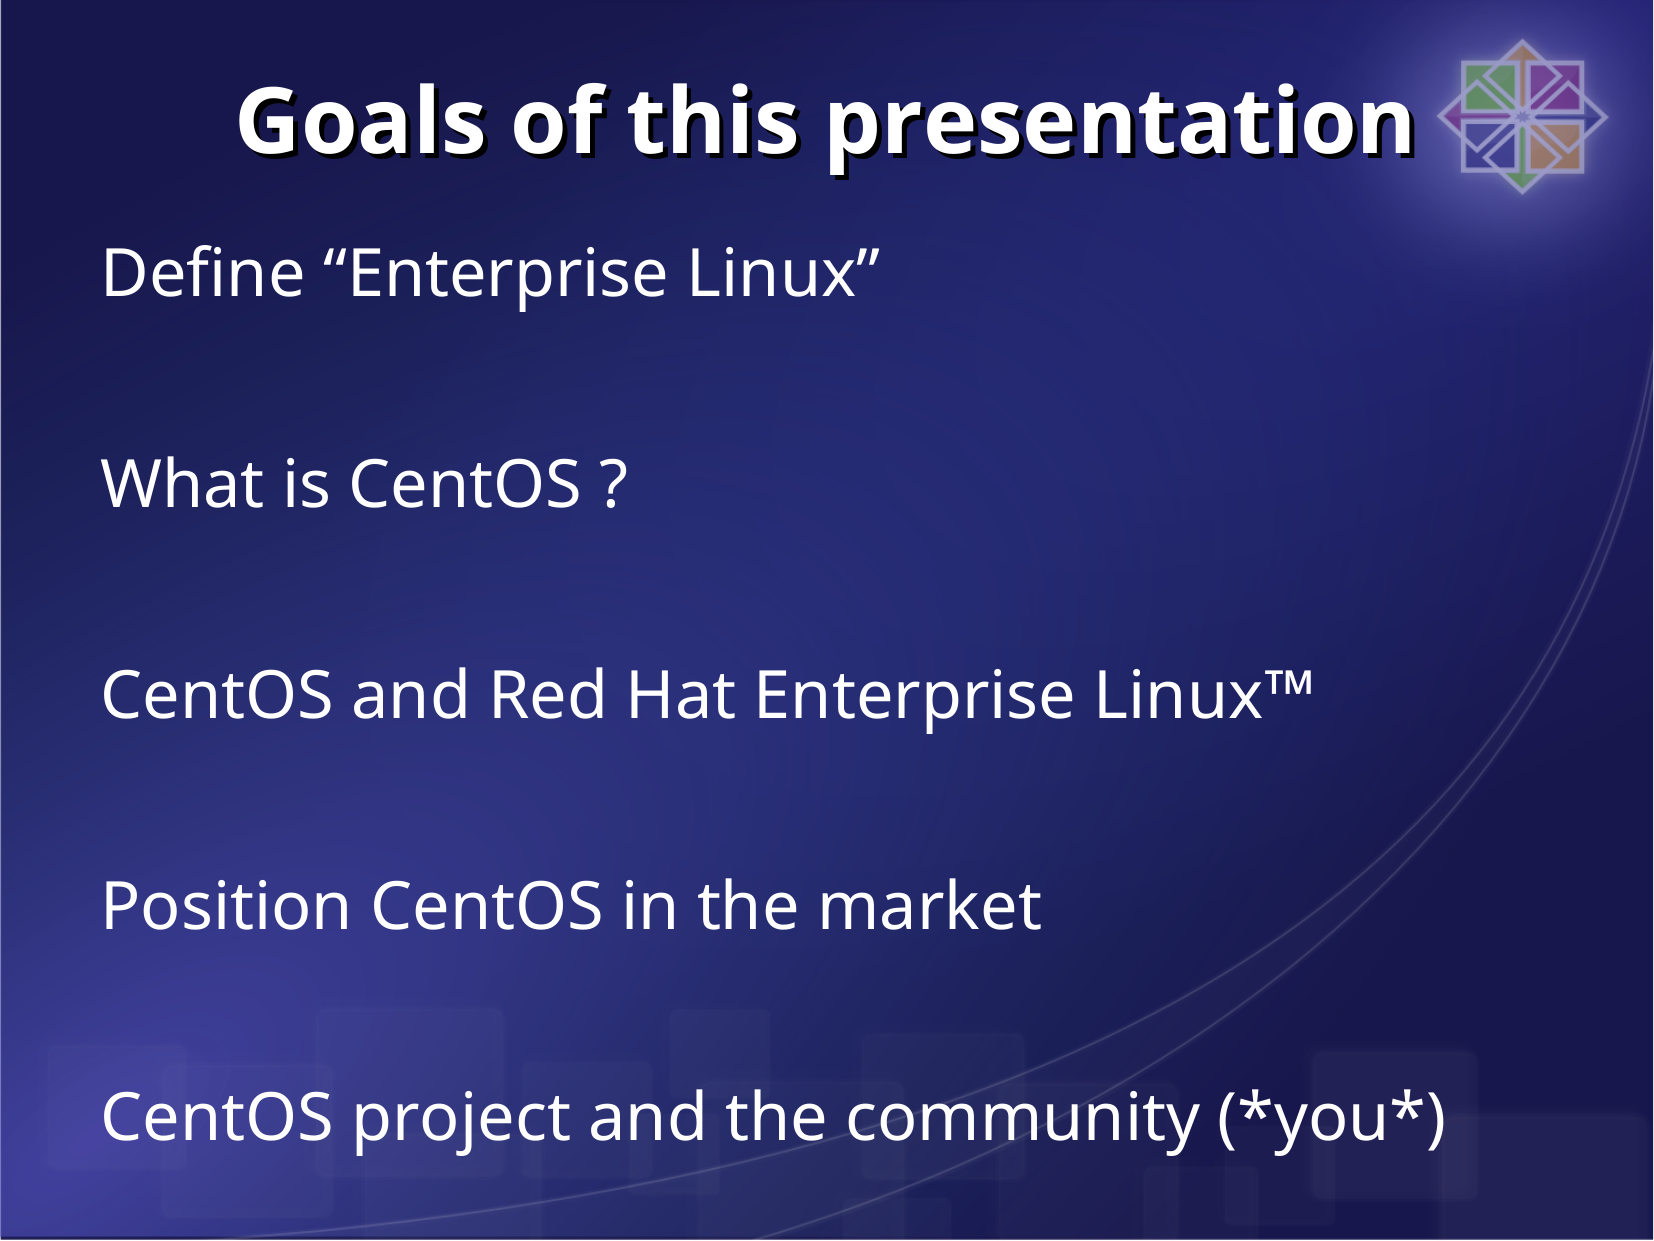

# Goals of this presentation
Define “Enterprise Linux”
What is CentOS ?
CentOS and Red Hat Enterprise Linux™
Position CentOS in the market
CentOS project and the community (*you*)